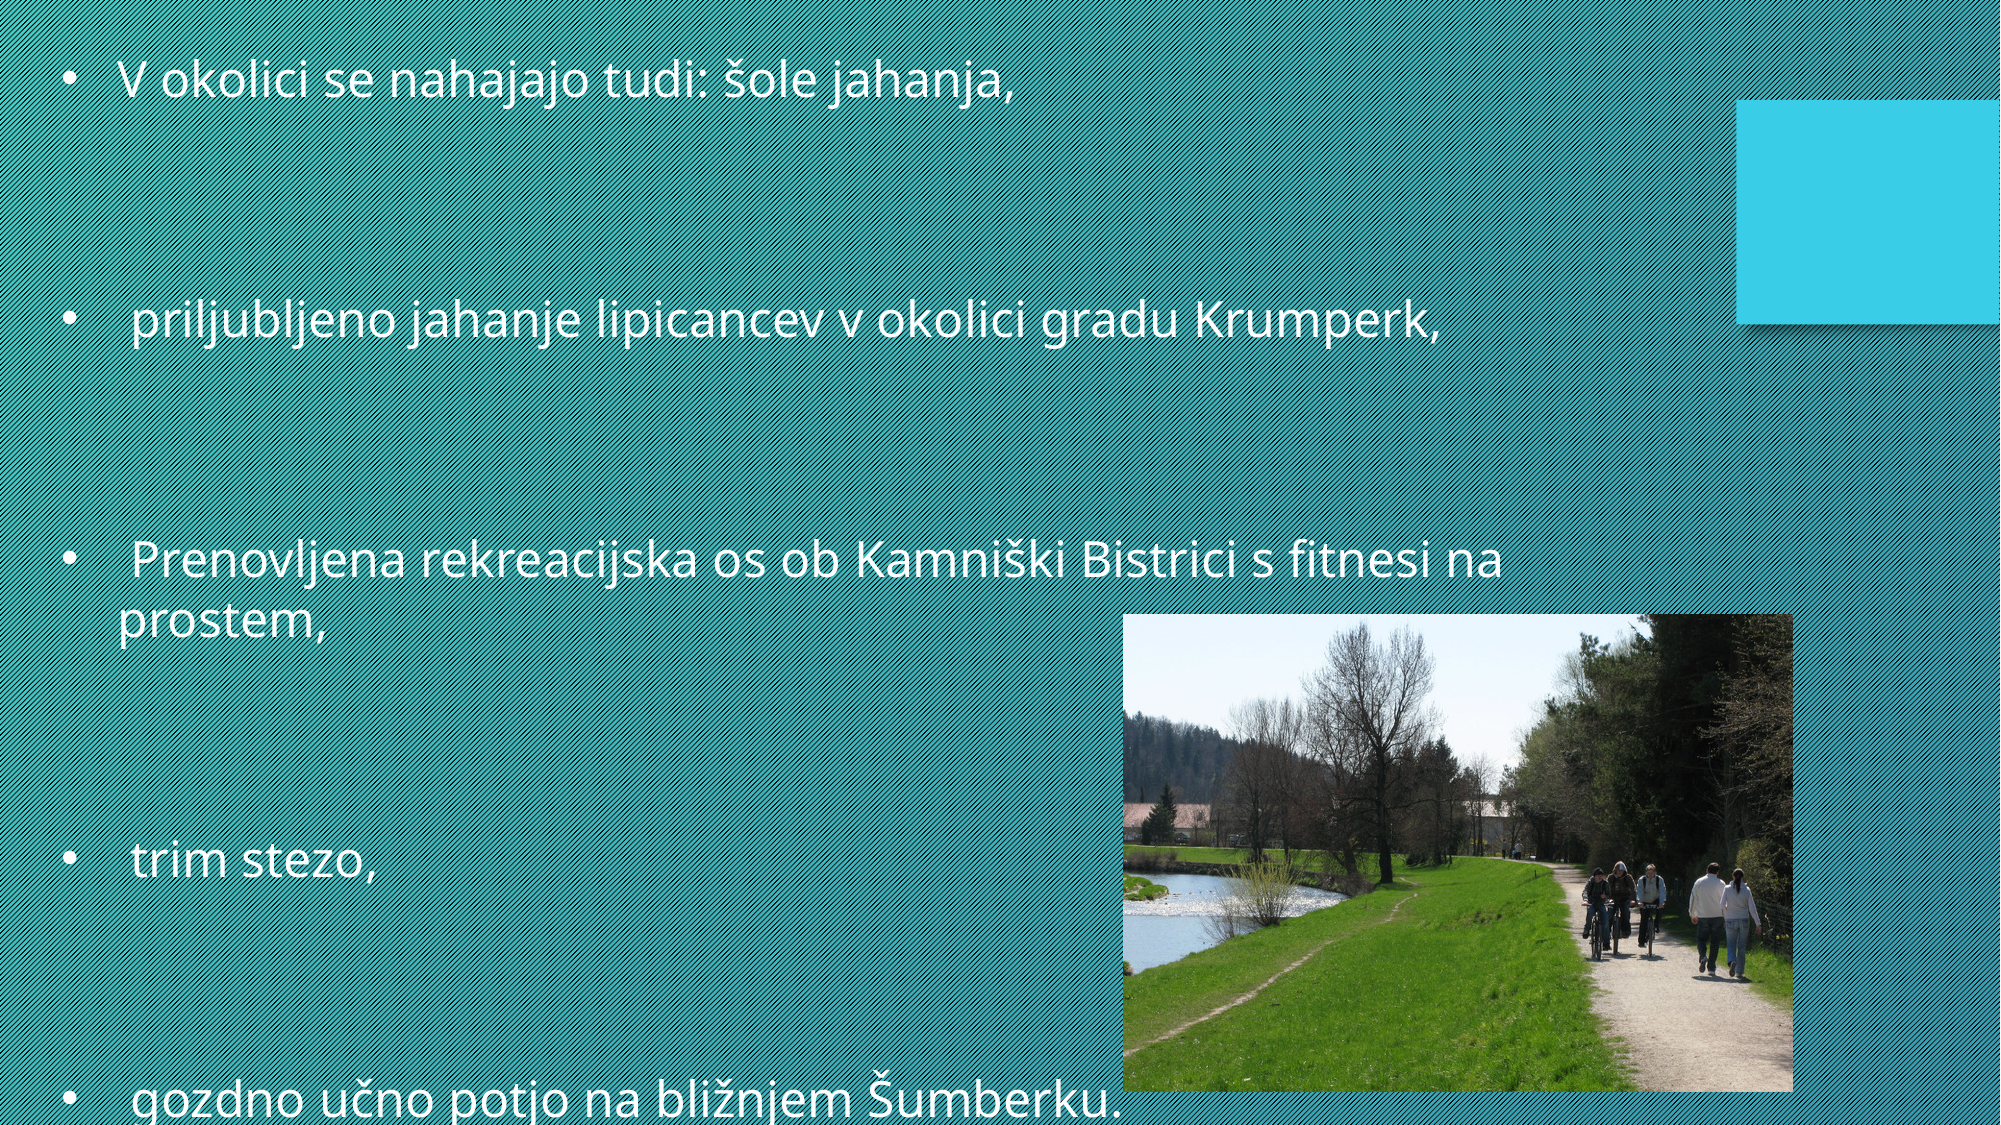

V okolici se nahajajo tudi: šole jahanja,
 priljubljeno jahanje lipicancev v okolici gradu Krumperk,
 Prenovljena rekreacijska os ob Kamniški Bistrici s fitnesi na prostem,
 trim stezo,
 gozdno učno potjo na bližnjem Šumberku.